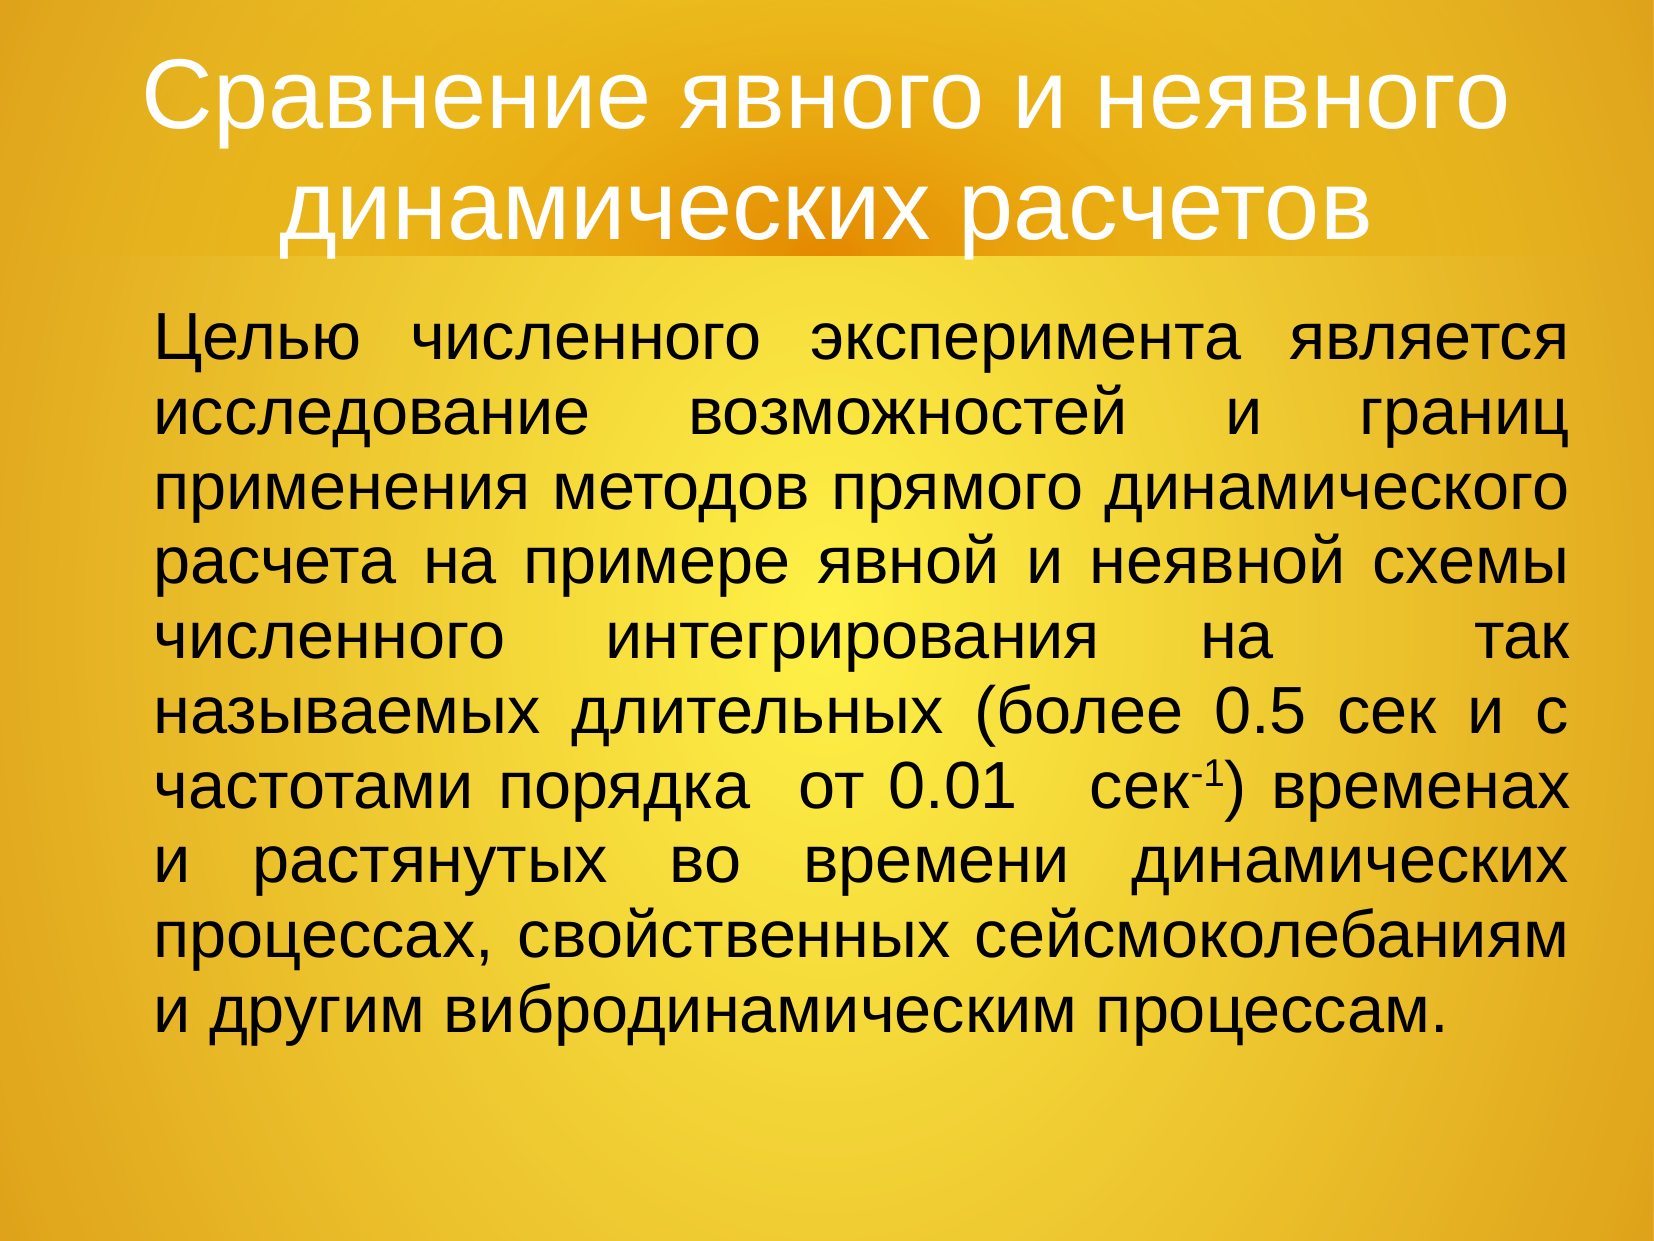

# Сравнение явного и неявного динамических расчетов
Целью численного эксперимента является исследование возможностей и границ применения методов прямого динамического расчета на примере явной и неявной схемы численного интегрирования на так называемых длительных (более 0.5 сек и с частотами порядка от 0.01 сек-1) временах и растянутых во времени динамических процессах, свойственных сейсмоколебаниям и другим вибродинамическим процессам.